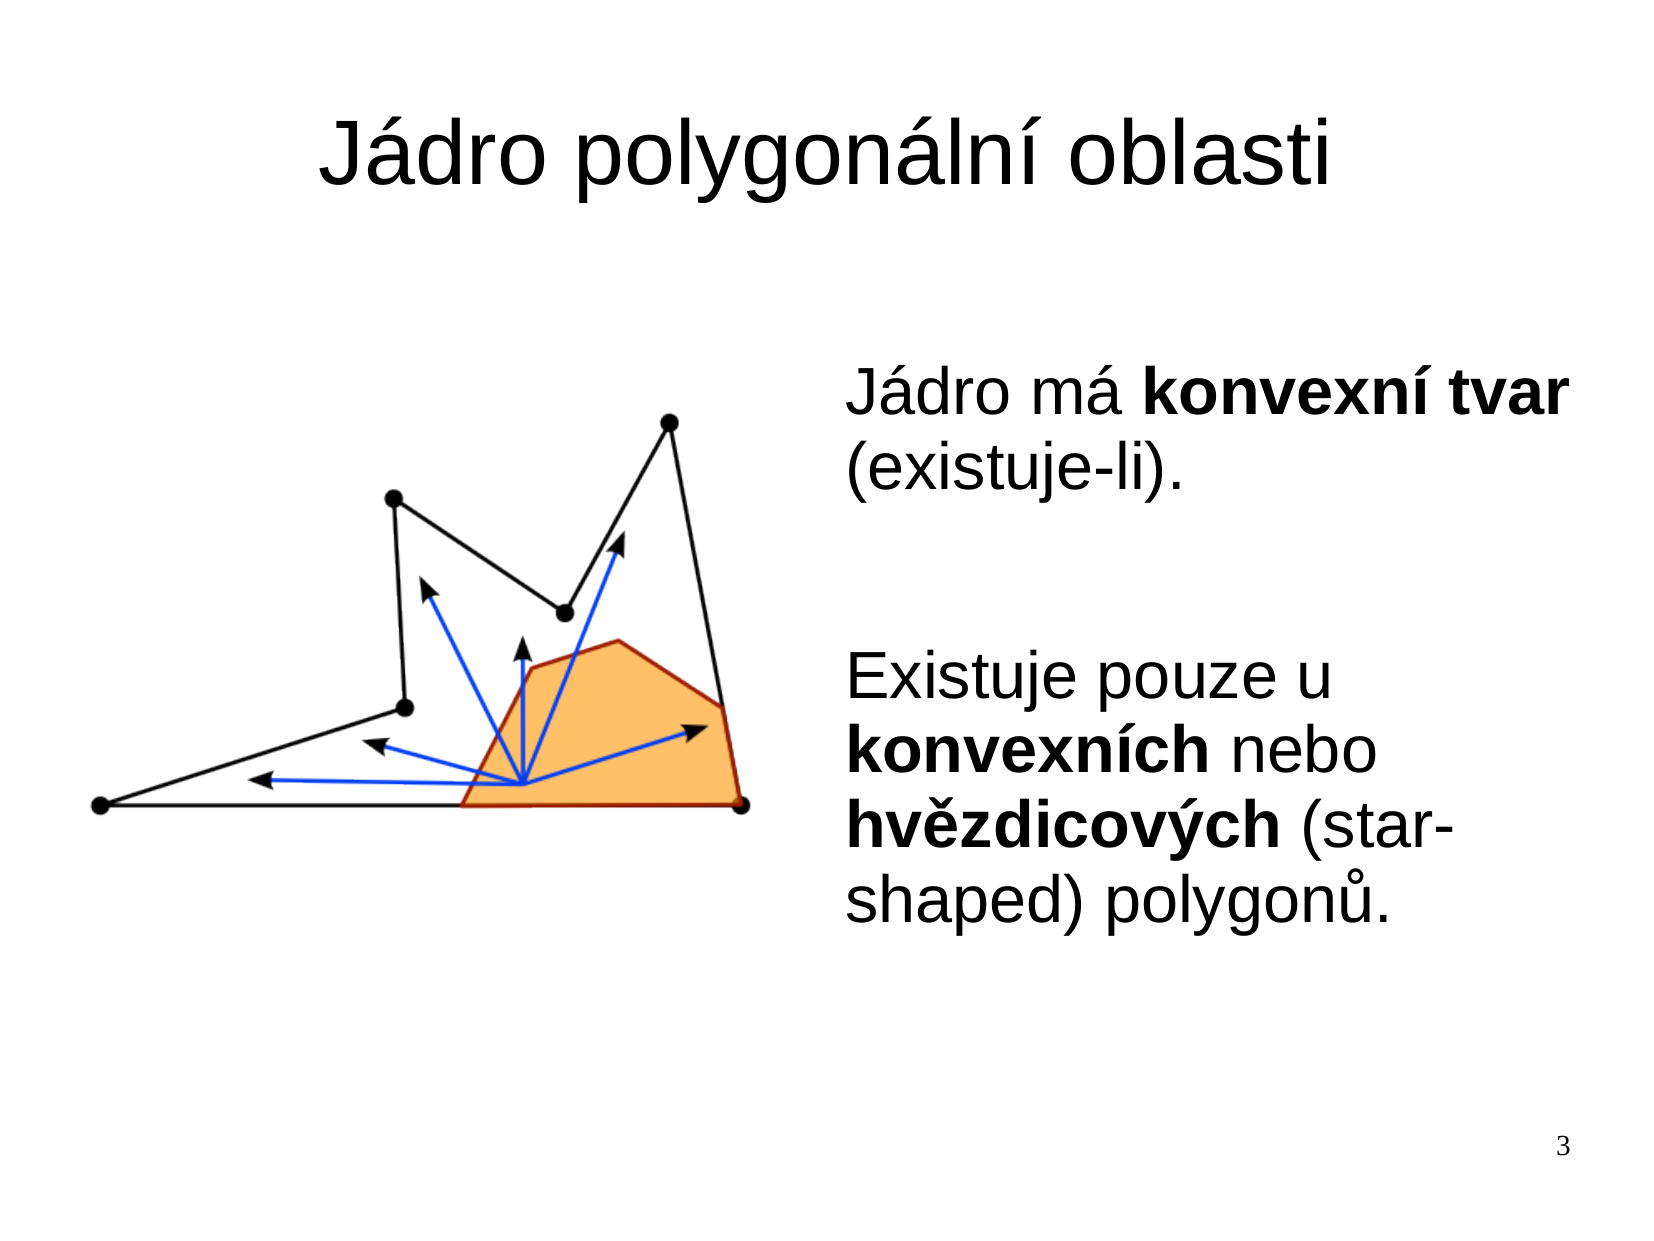

# Jádro polygonální oblasti
Jádro má konvexní tvar (existuje-li).
Existuje pouze u konvexních nebo hvězdicových (star-shaped) polygonů.
3